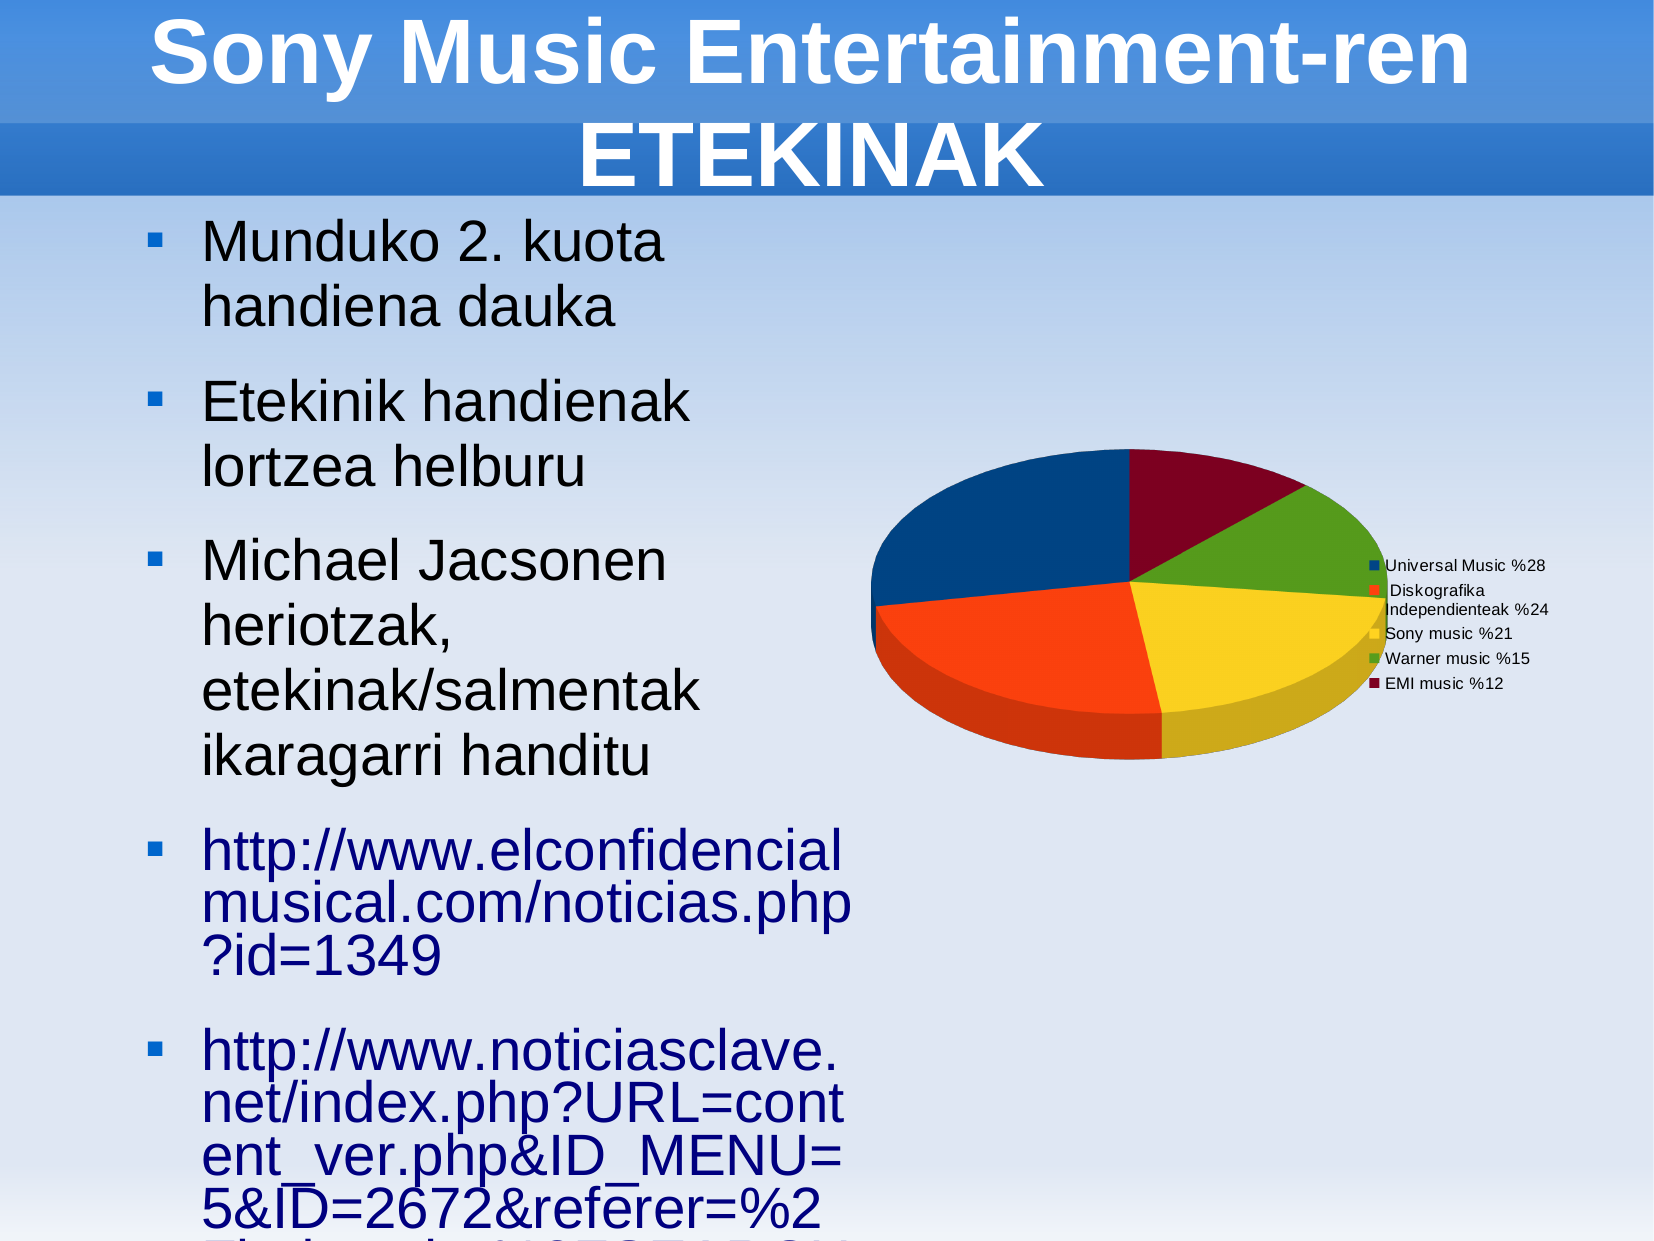

# Sony Music Entertainment-ren ETEKINAK
Munduko 2. kuota handiena dauka
Etekinik handienak lortzea helburu
Michael Jacsonen heriotzak, etekinak/salmentak ikaragarri handitu
http://www.elconfidencialmusical.com/noticias.php?id=1349
http://www.noticiasclave.net/index.php?URL=content_ver.php&ID_MENU=5&ID=2672&referer=%2Findex.php%3FSEARCH_ALL_WORDS%3Dlidera%26SEARCH_AVANZ%3D1%26SEARCH_ID_MENU%3D5%26URL%3Dcontent.php
[unsupported chart]